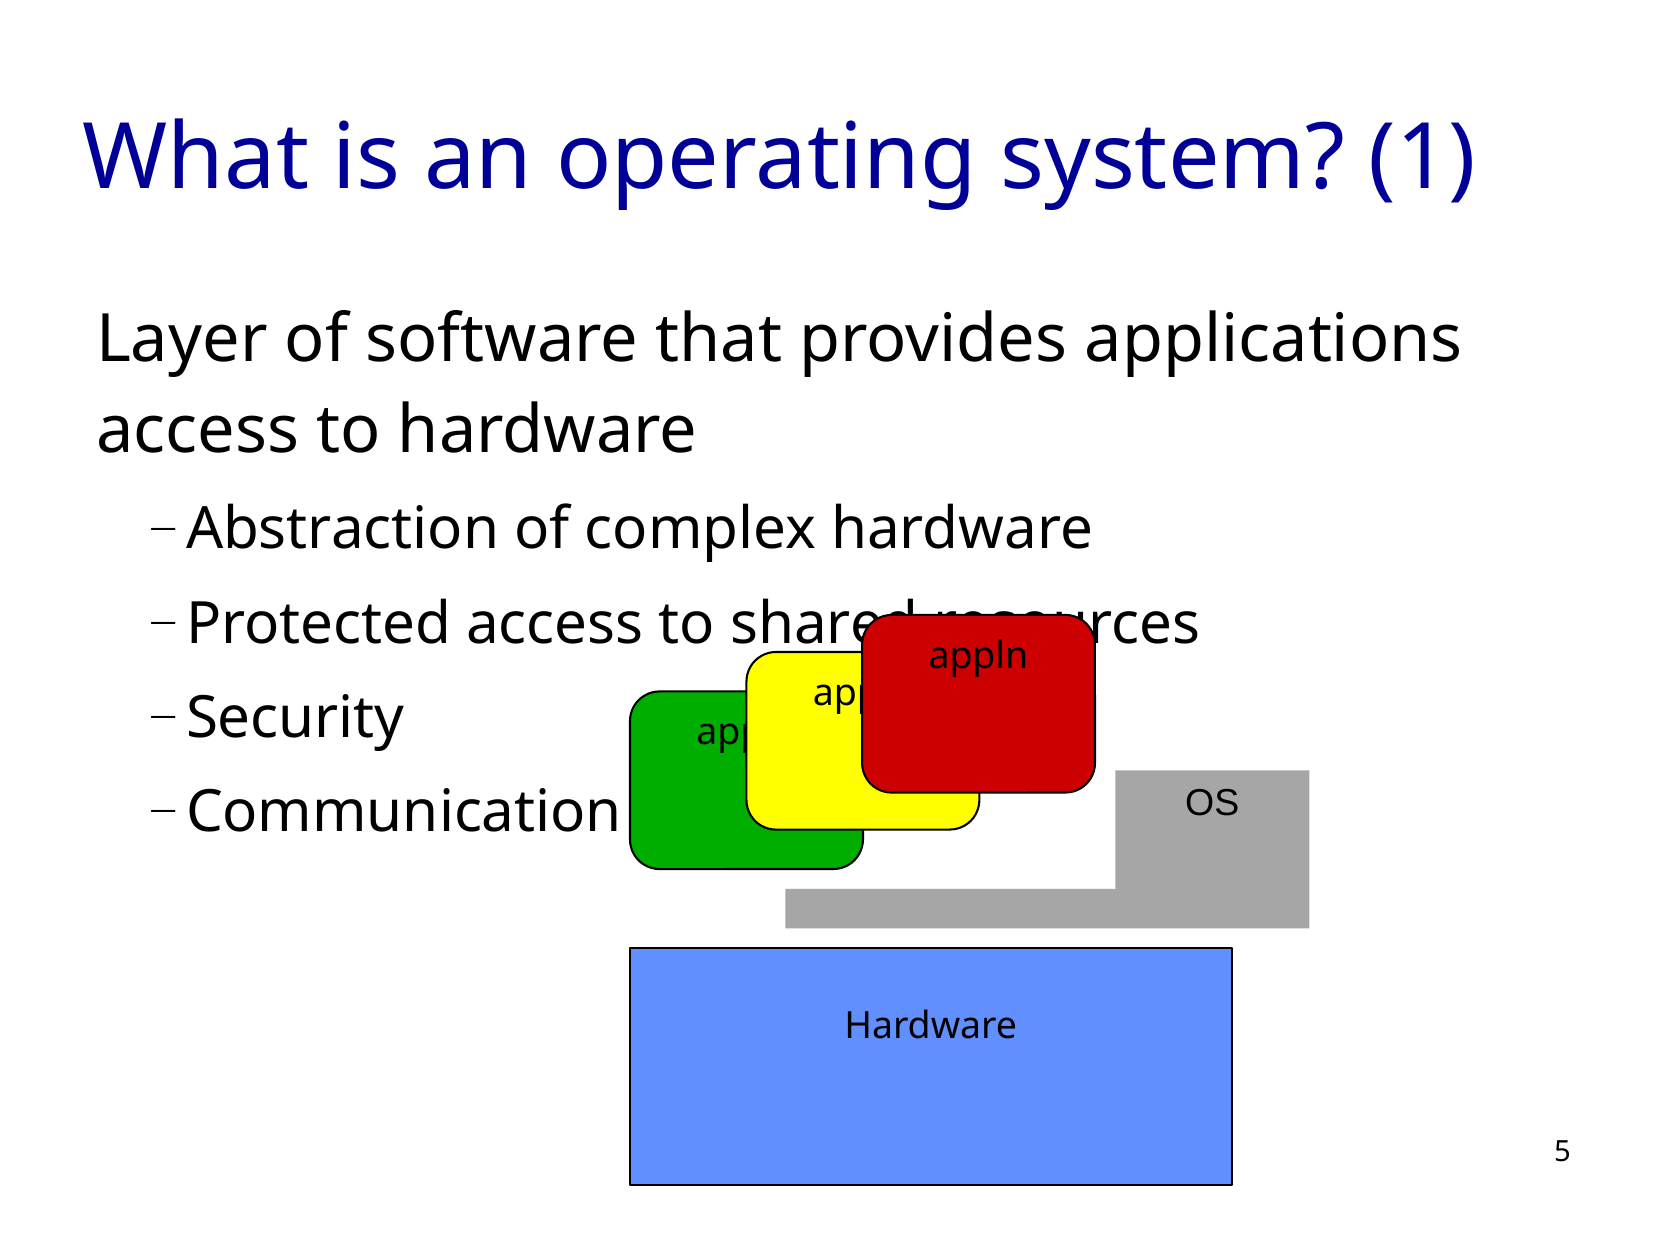

# What is an operating system? (1)
Layer of software that provides applications access to hardware
Abstraction of complex hardware
Protected access to shared resources
Security
Communication
appln
appln
appln
OS
Hardware
5